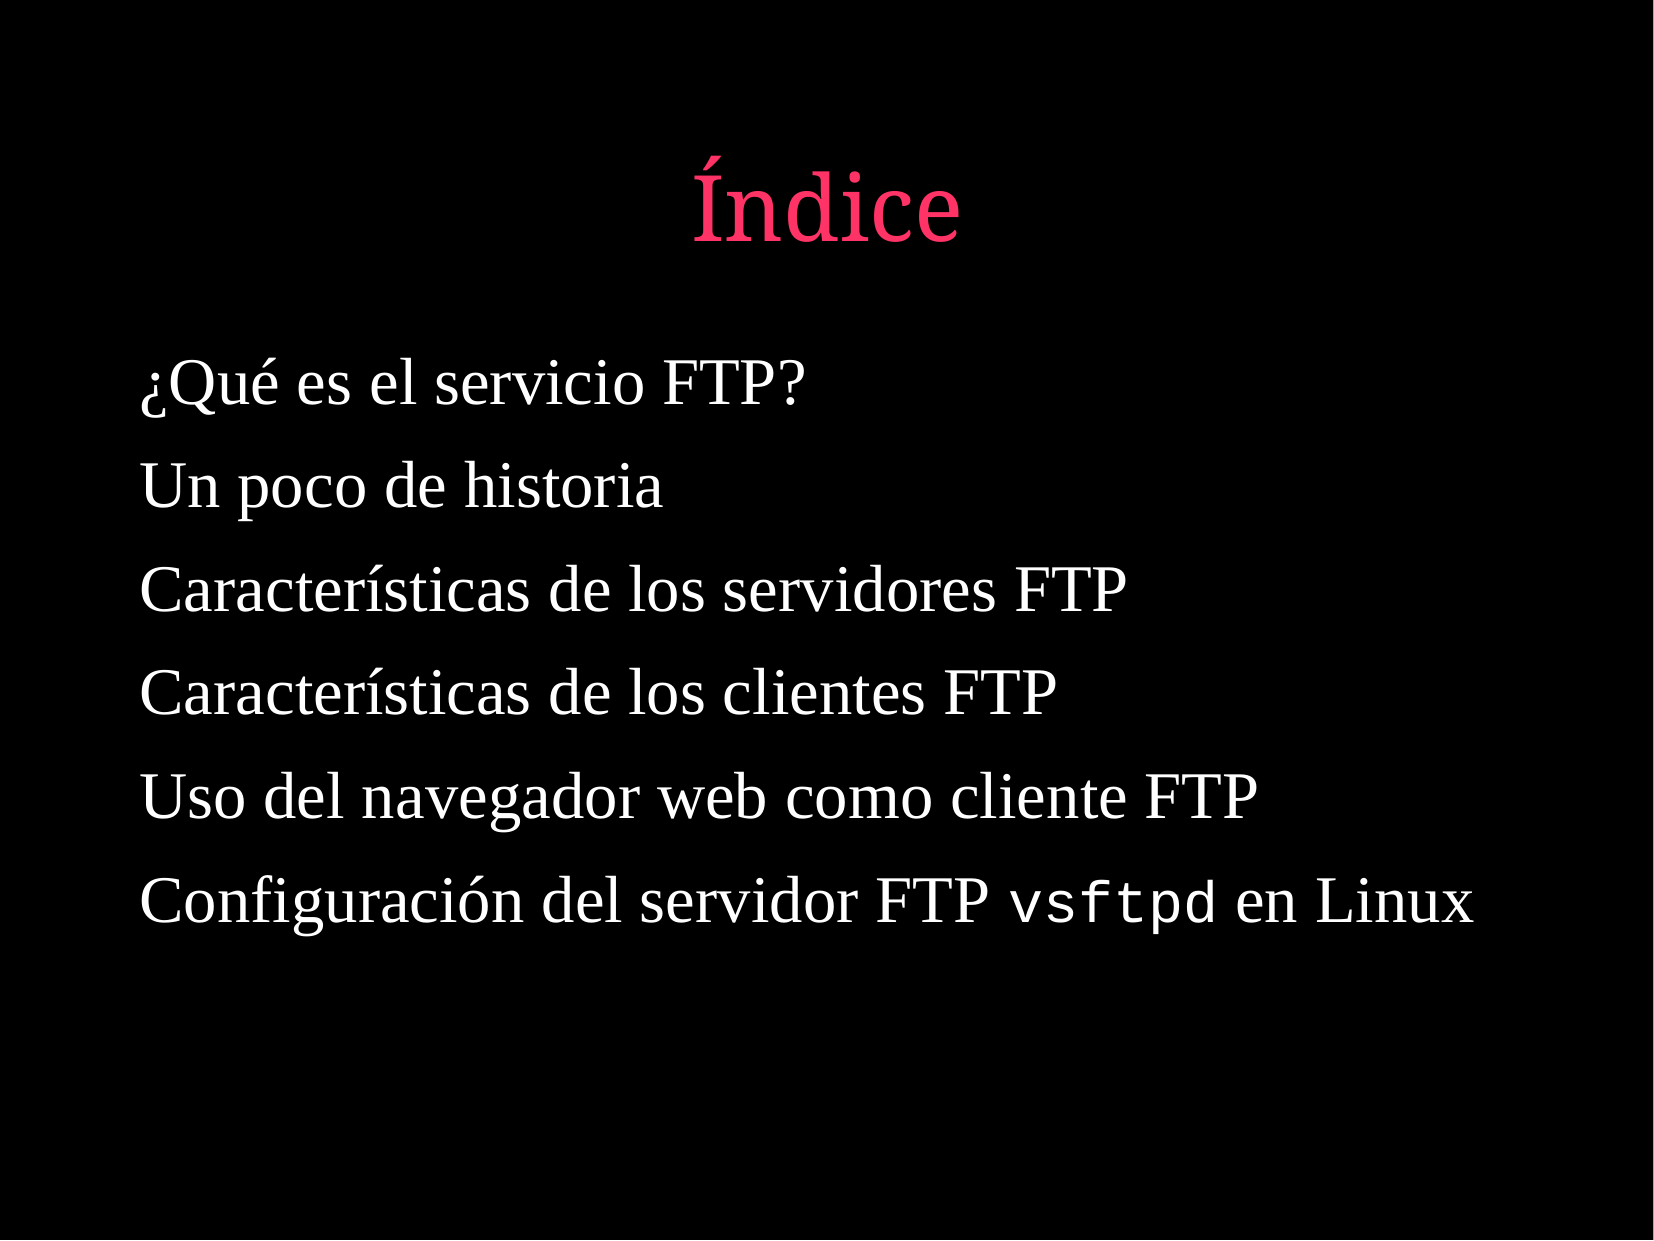

# Índice
¿Qué es el servicio FTP?
Un poco de historia
Características de los servidores FTP
Características de los clientes FTP
Uso del navegador web como cliente FTP
Configuración del servidor FTP vsftpd en Linux